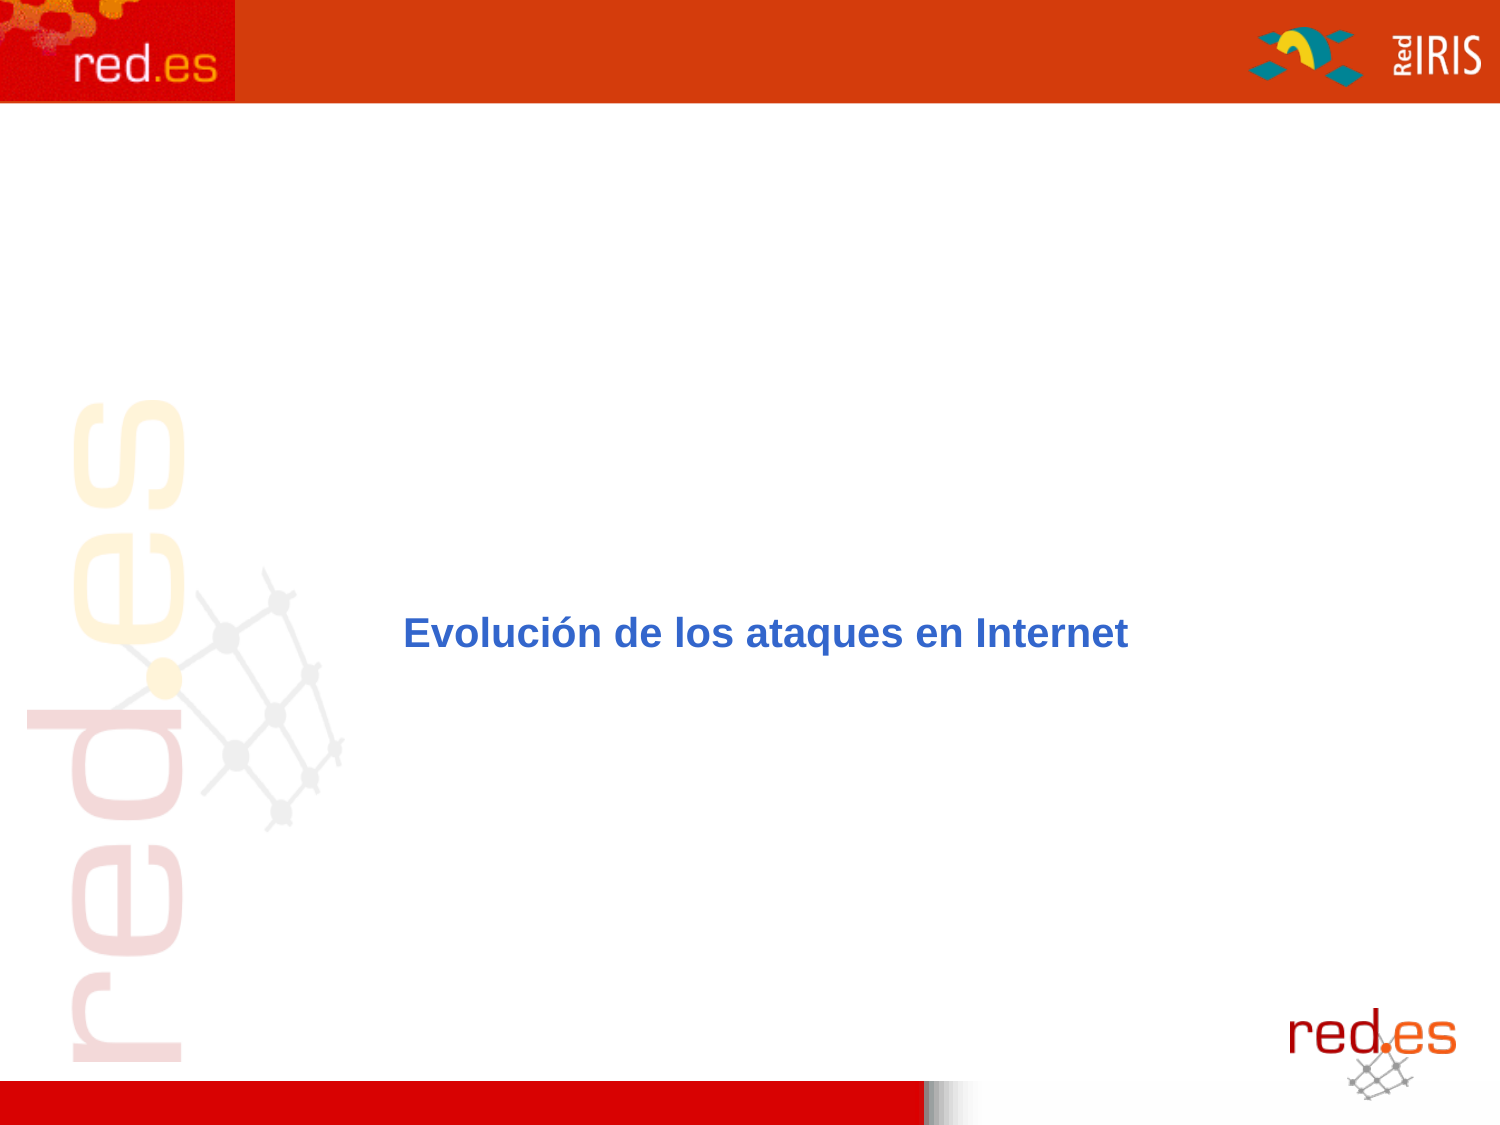

#
Evolución de los ataques en Internet